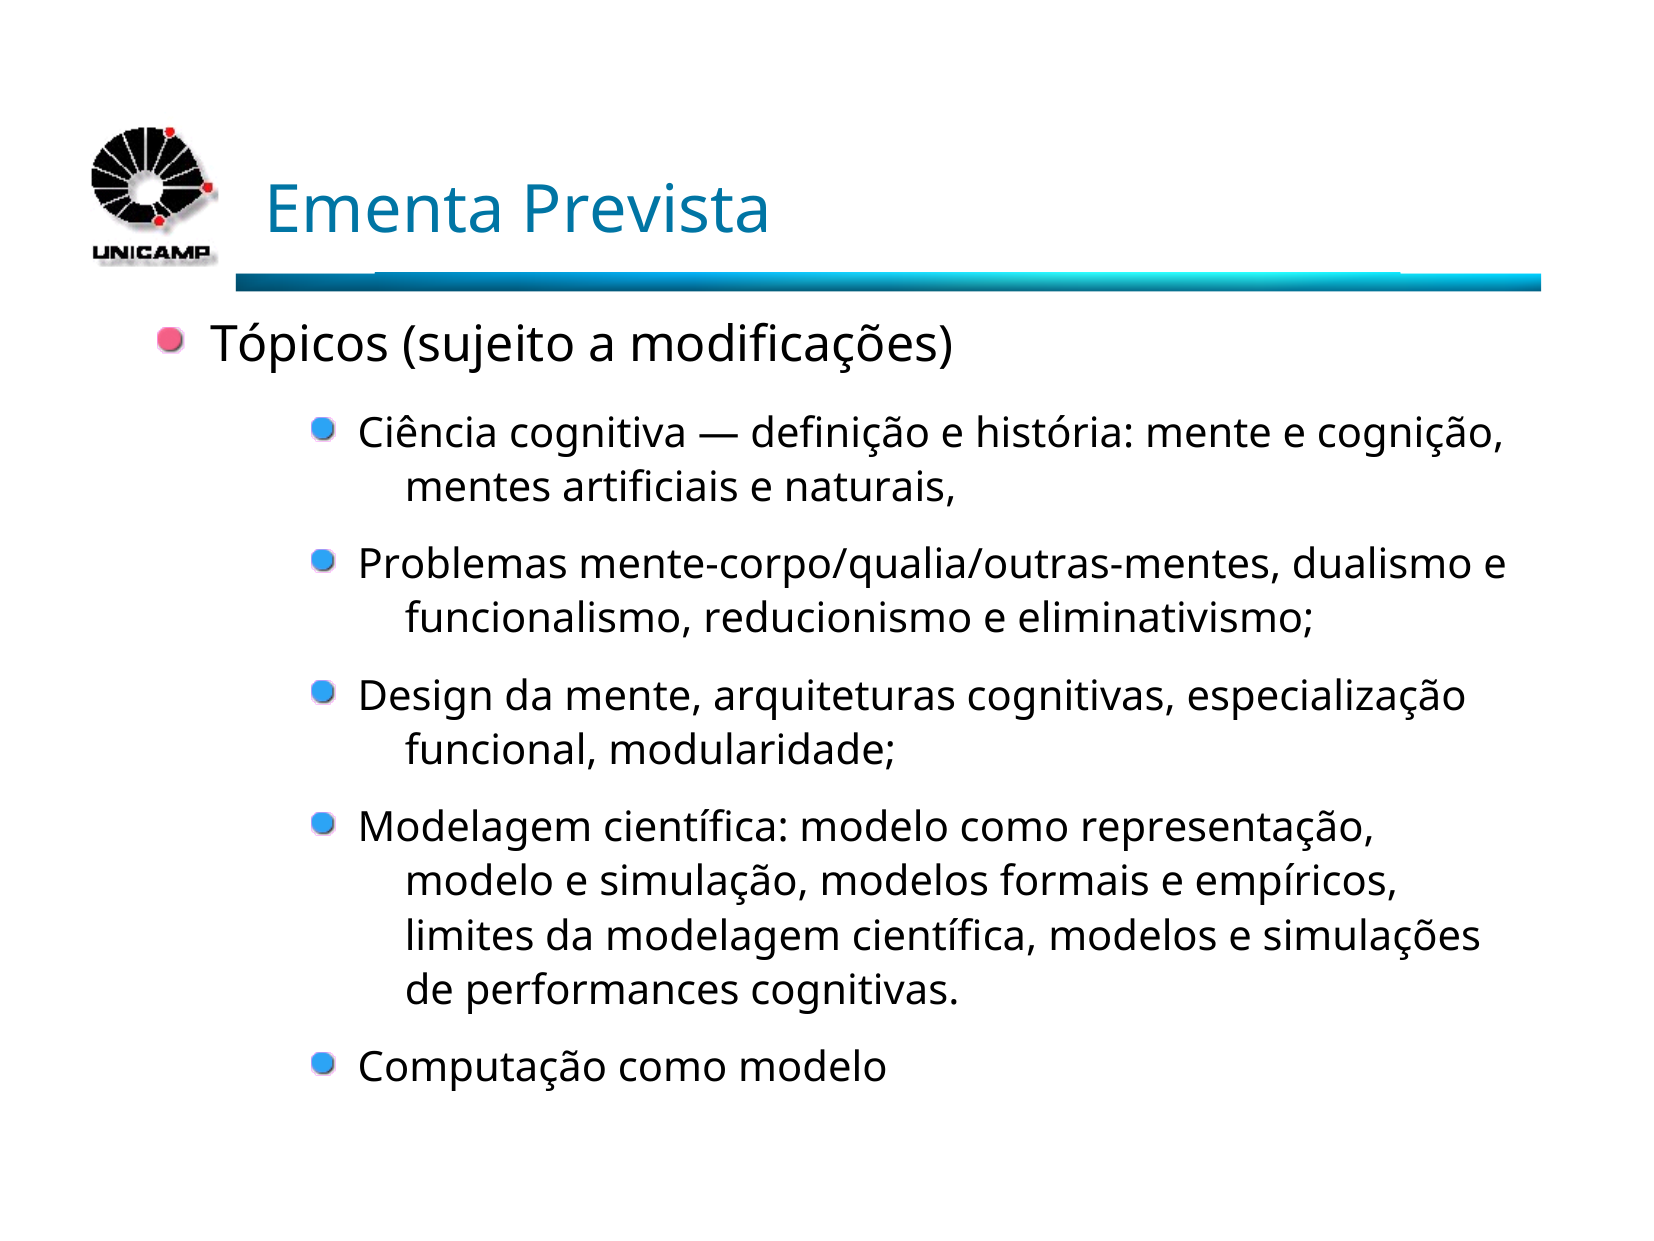

# Ementa Prevista
Tópicos (sujeito a modificações)
Ciência cognitiva — definição e história: mente e cognição, mentes artificiais e naturais,
Problemas mente-corpo/qualia/outras-mentes, dualismo e funcionalismo, reducionismo e eliminativismo;
Design da mente, arquiteturas cognitivas, especialização funcional, modularidade;
Modelagem científica: modelo como representação, modelo e simulação, modelos formais e empíricos, limites da modelagem científica, modelos e simulações de performances cognitivas.
Computação como modelo